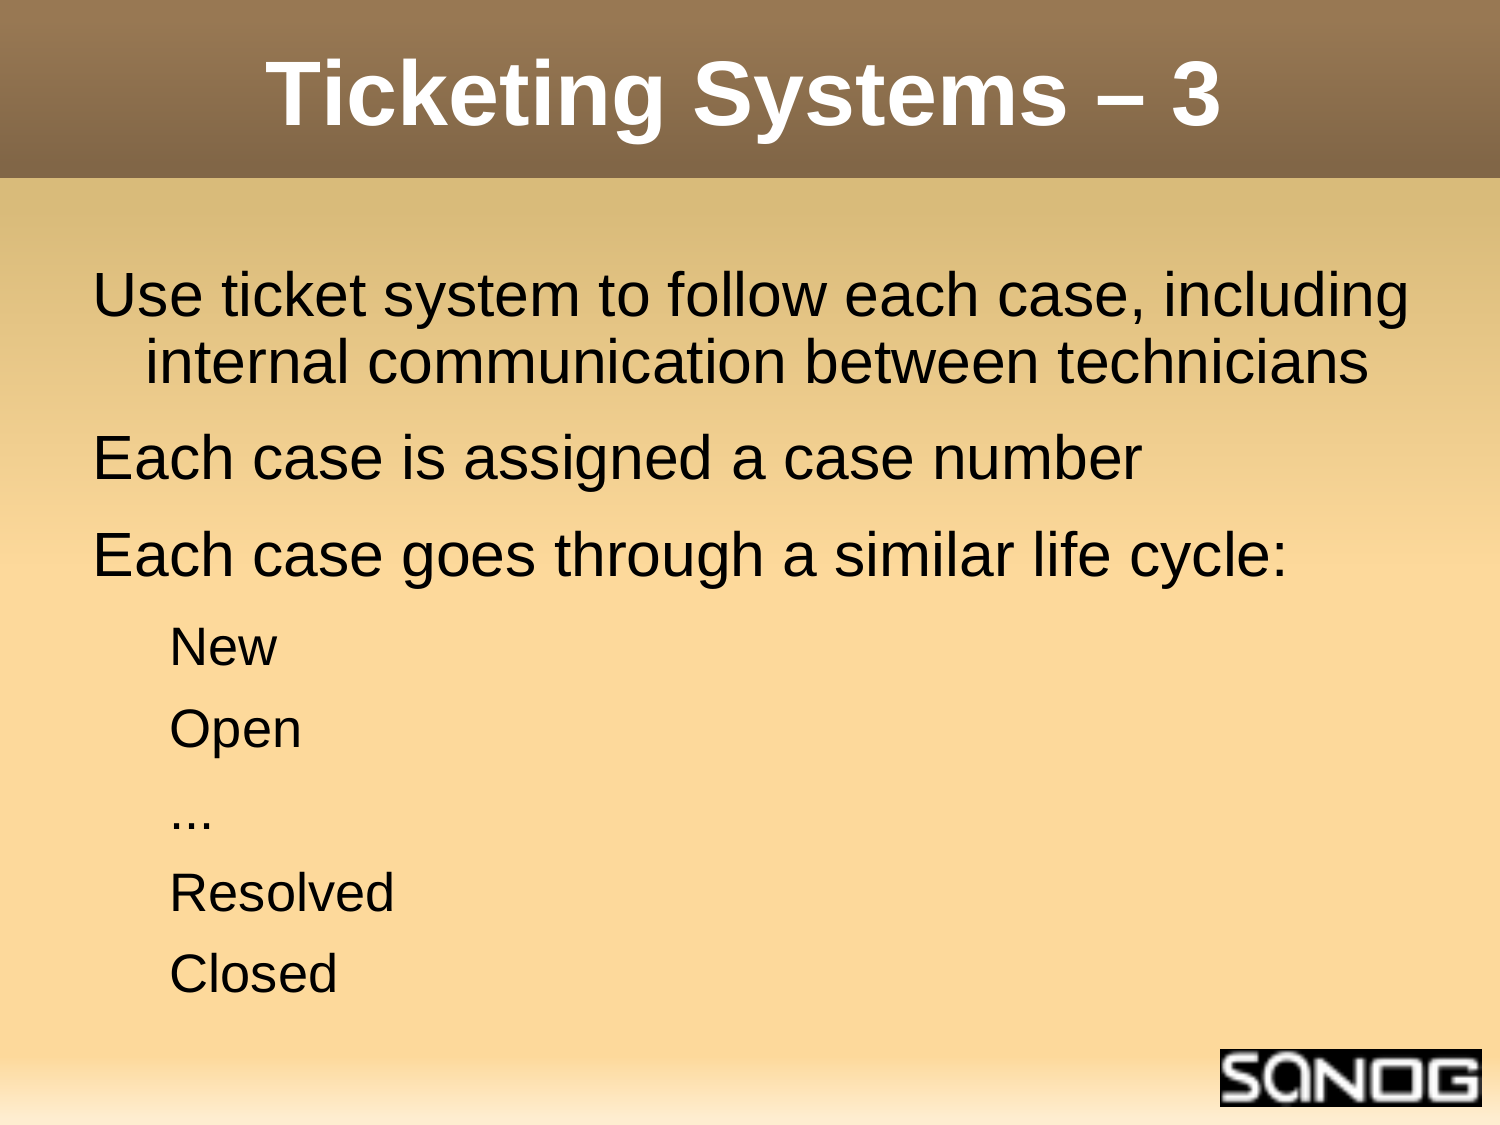

# Ticketing Systems – 3
Use ticket system to follow each case, including internal communication between technicians
Each case is assigned a case number
Each case goes through a similar life cycle:
New
Open
...
Resolved
Closed